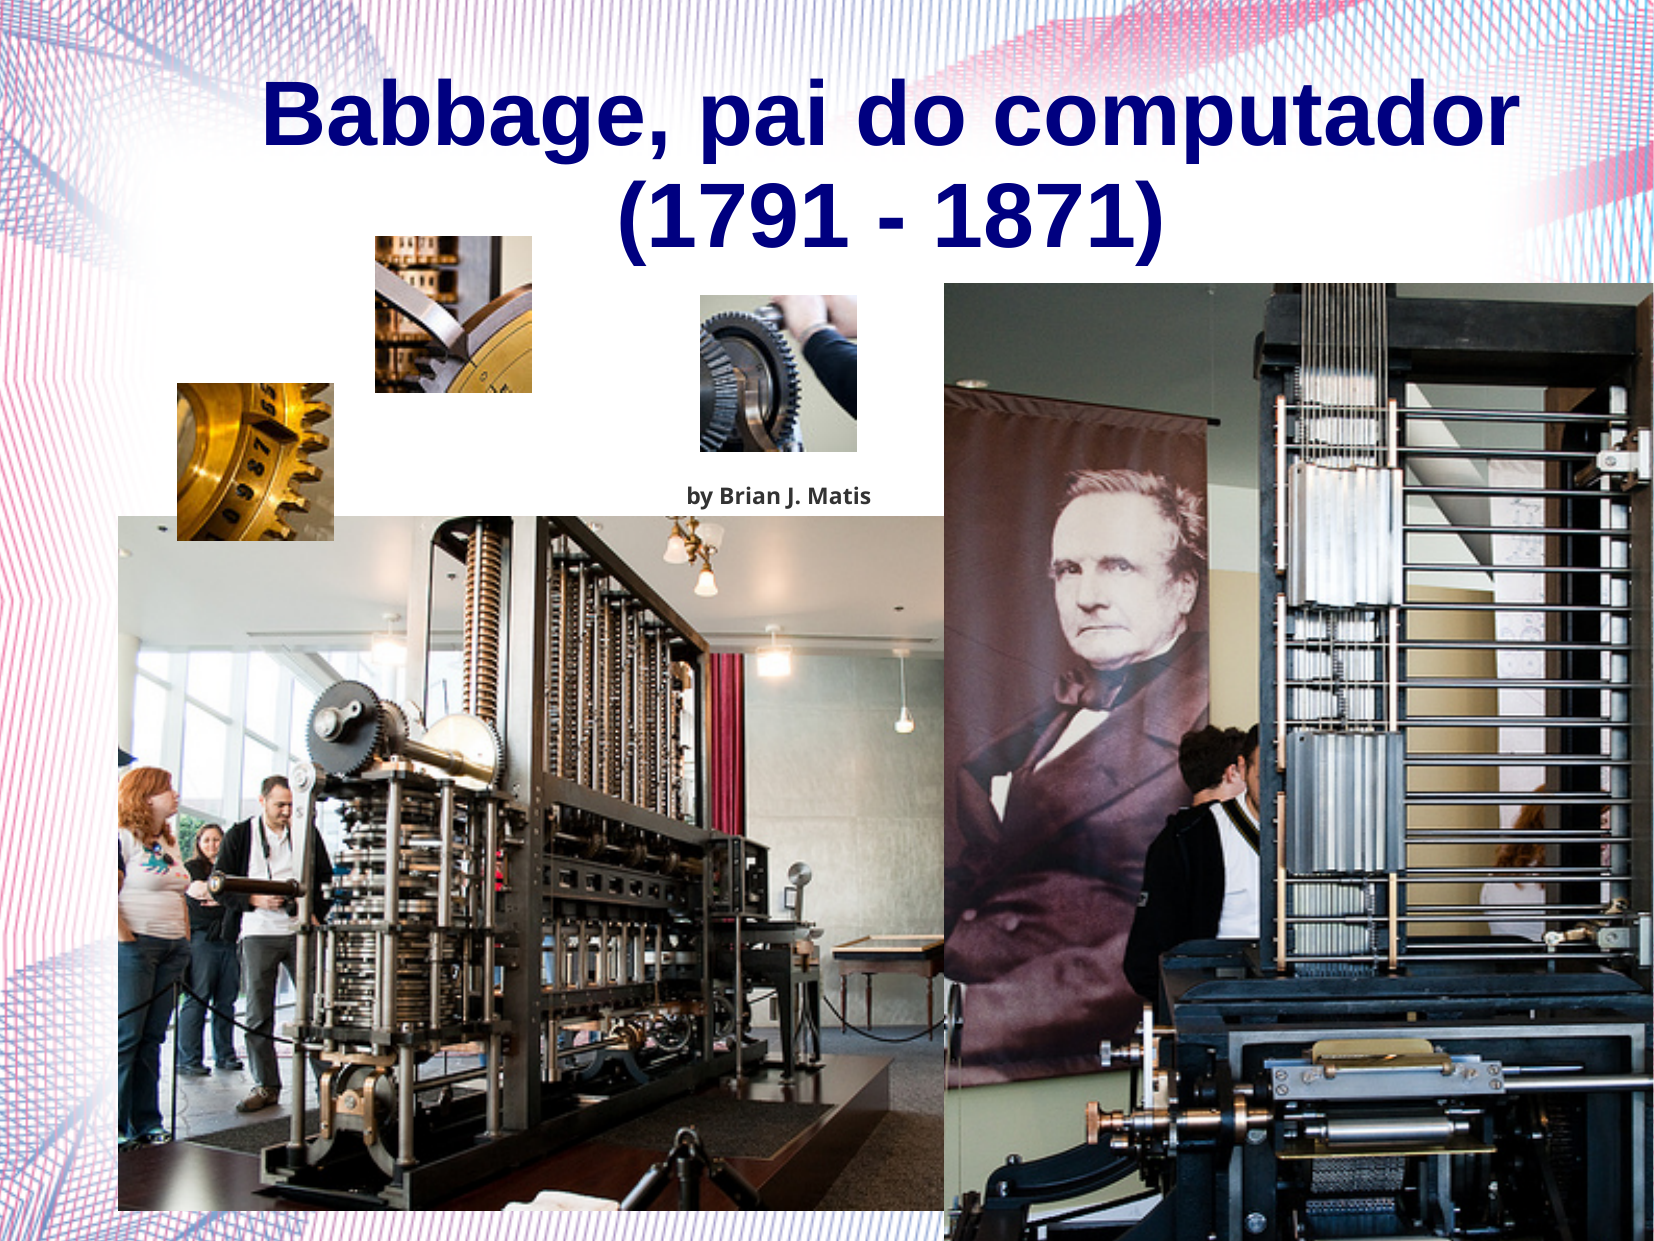

# Babbage, pai do computador (1791 - 1871)
by Brian J. Matis
9